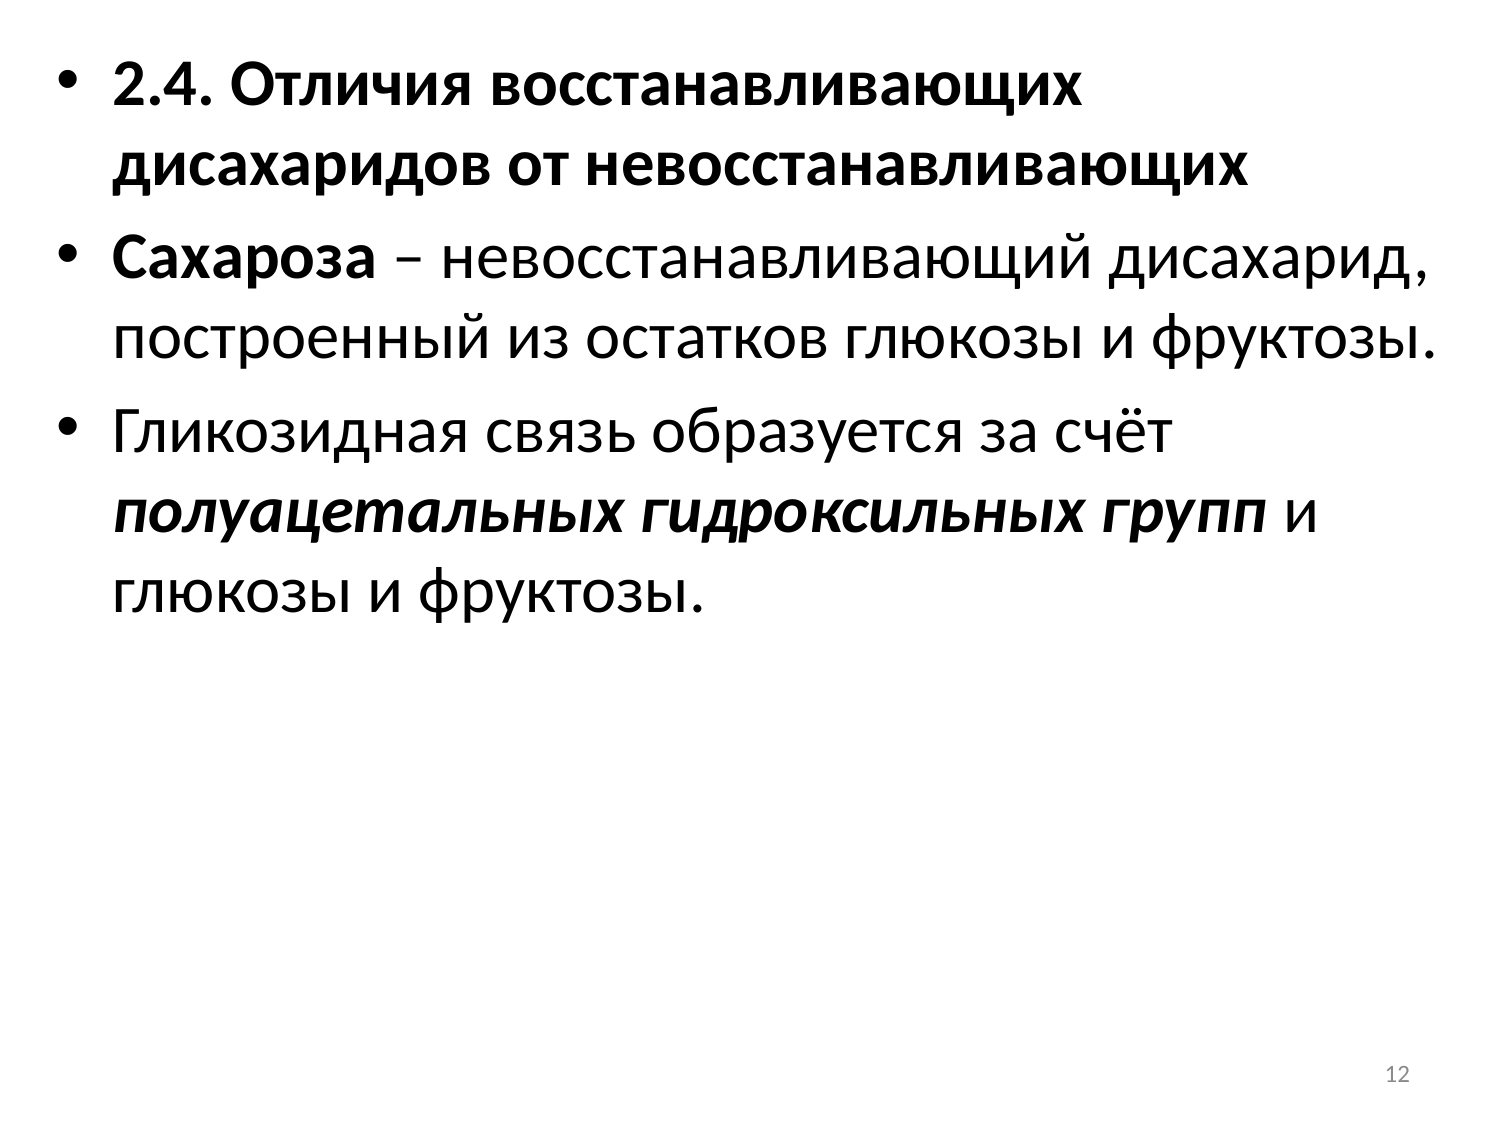

# 2.4. Отличия восстанавливающих дисахаридов от невосстанавливающих
Сахароза – невосстанавливающий дисахарид, построенный из остатков глюкозы и фруктозы.
Гликозидная связь образуется за счёт полуацетальных гидроксильных групп и глюкозы и фруктозы.